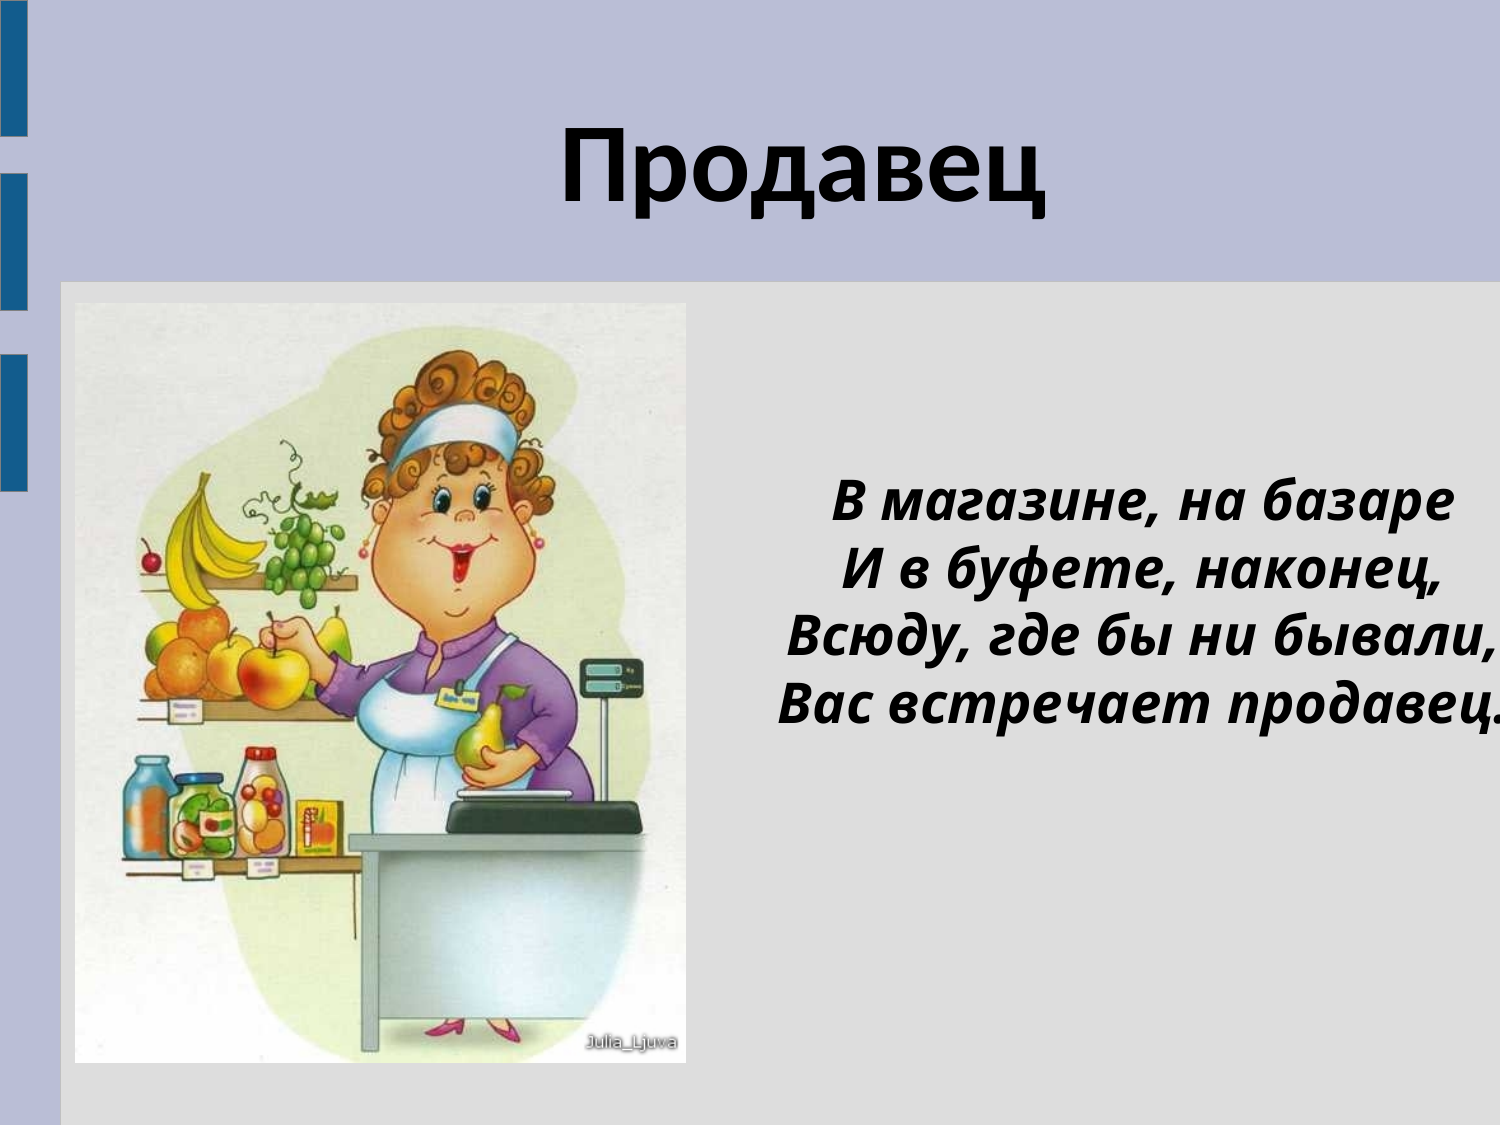

Продавец
# В магазине, на базаре И в буфете, наконец, Всюду, где бы ни бывали, Вас встречает продавец.